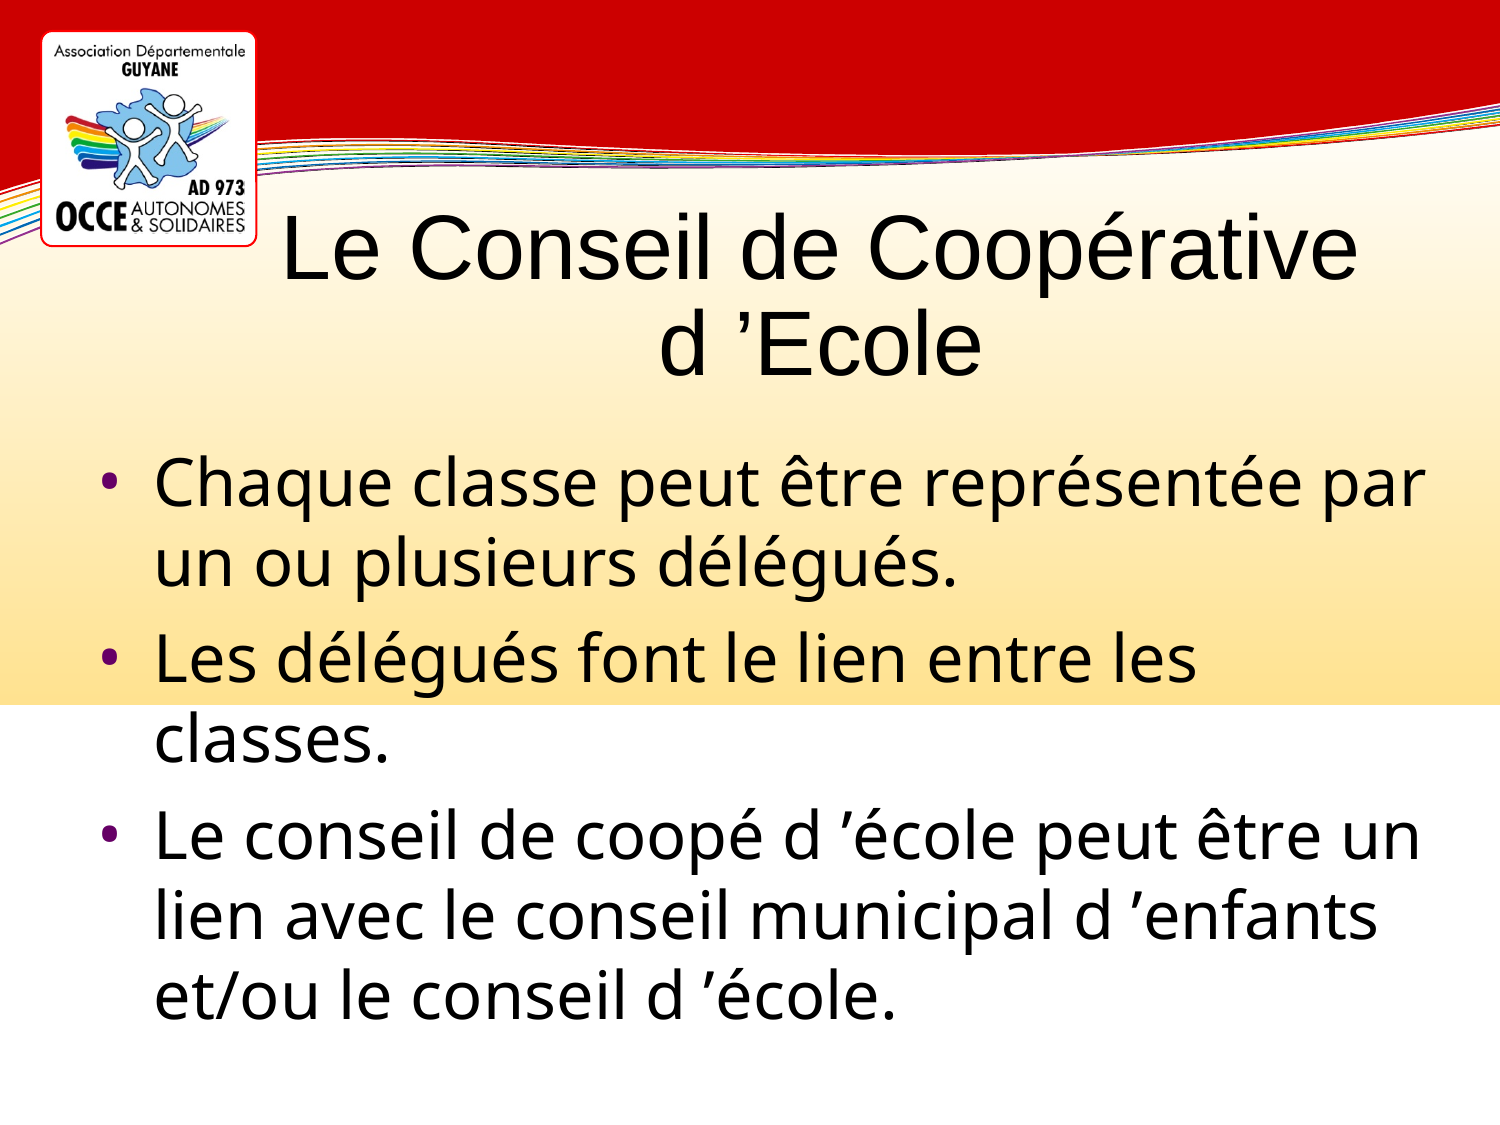

Le Conseil de Coopérative d ’Ecole
# Chaque classe peut être représentée par un ou plusieurs délégués.
Les délégués font le lien entre les classes.
Le conseil de coopé d ’école peut être un lien avec le conseil municipal d ’enfants et/ou le conseil d ’école.